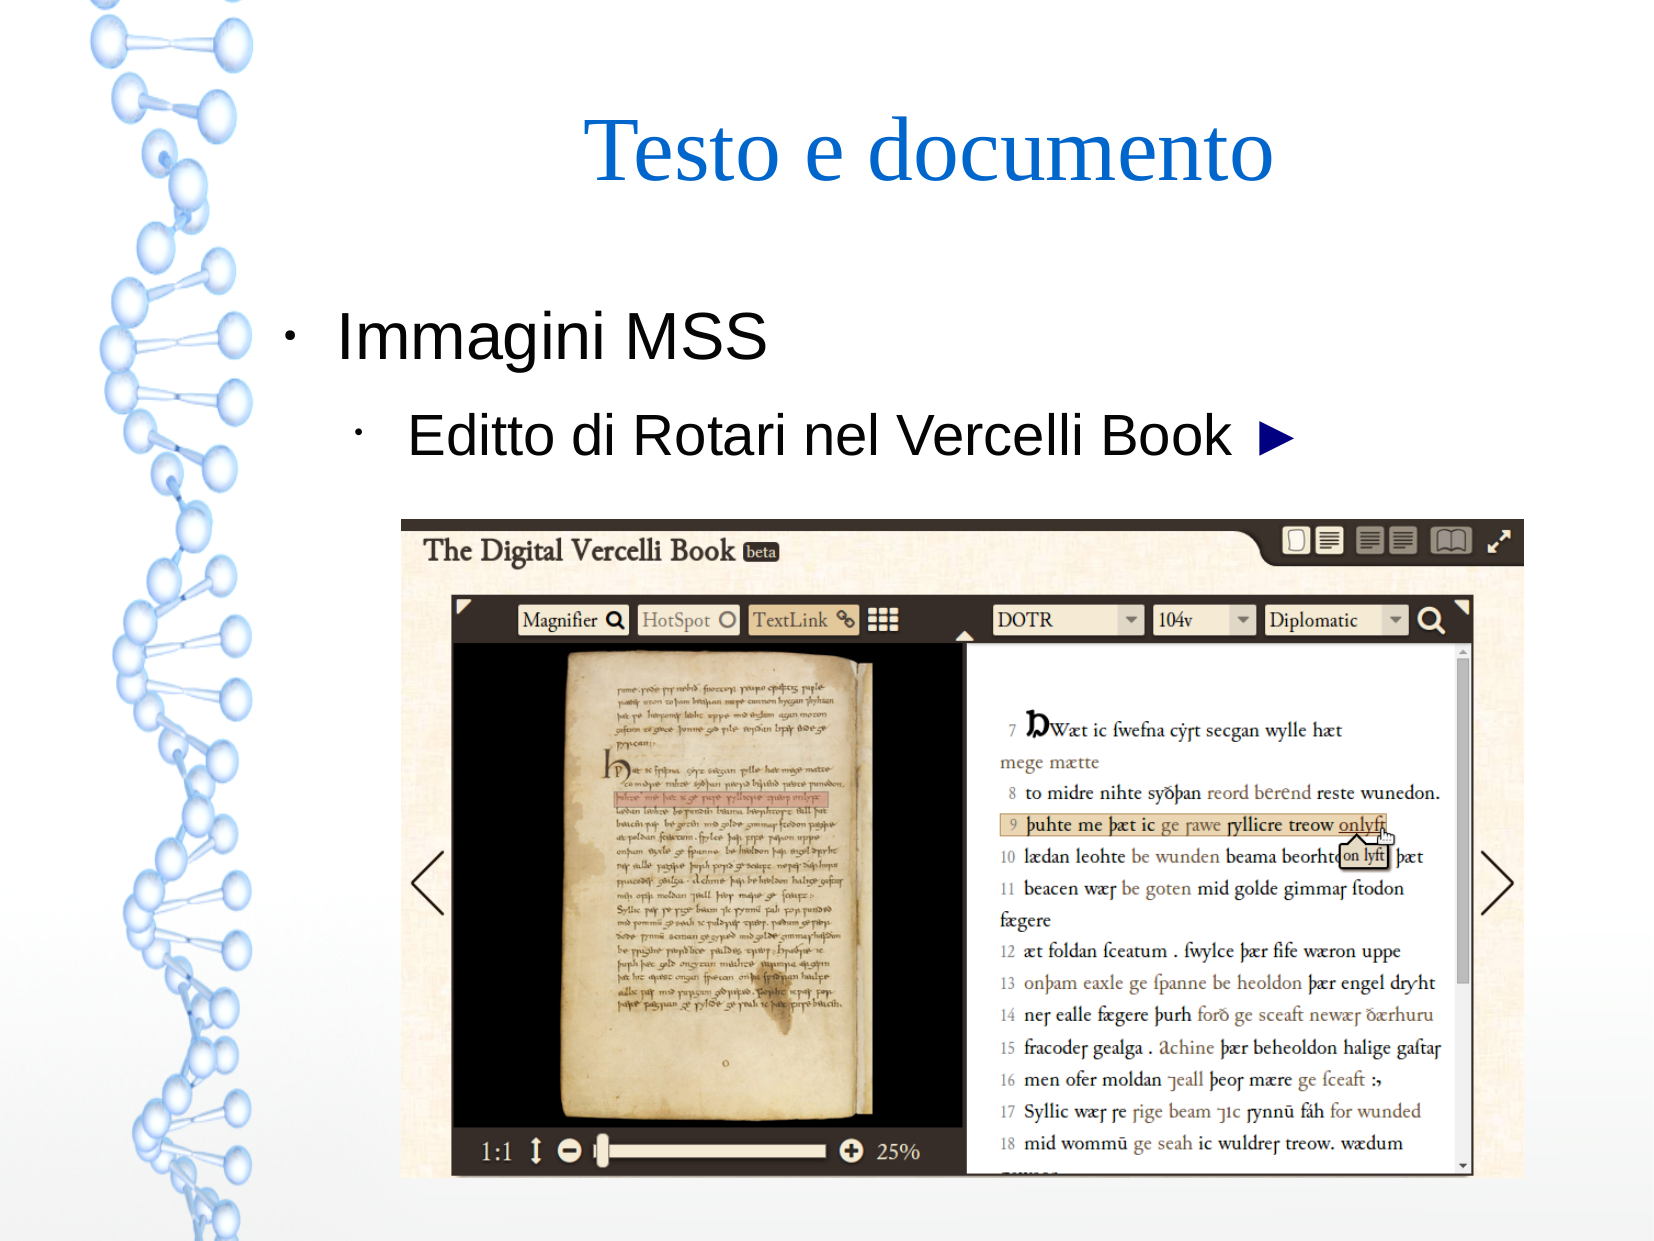

Testo e documento
# Immagini MSS
Editto di Rotari nel Vercelli Book ►